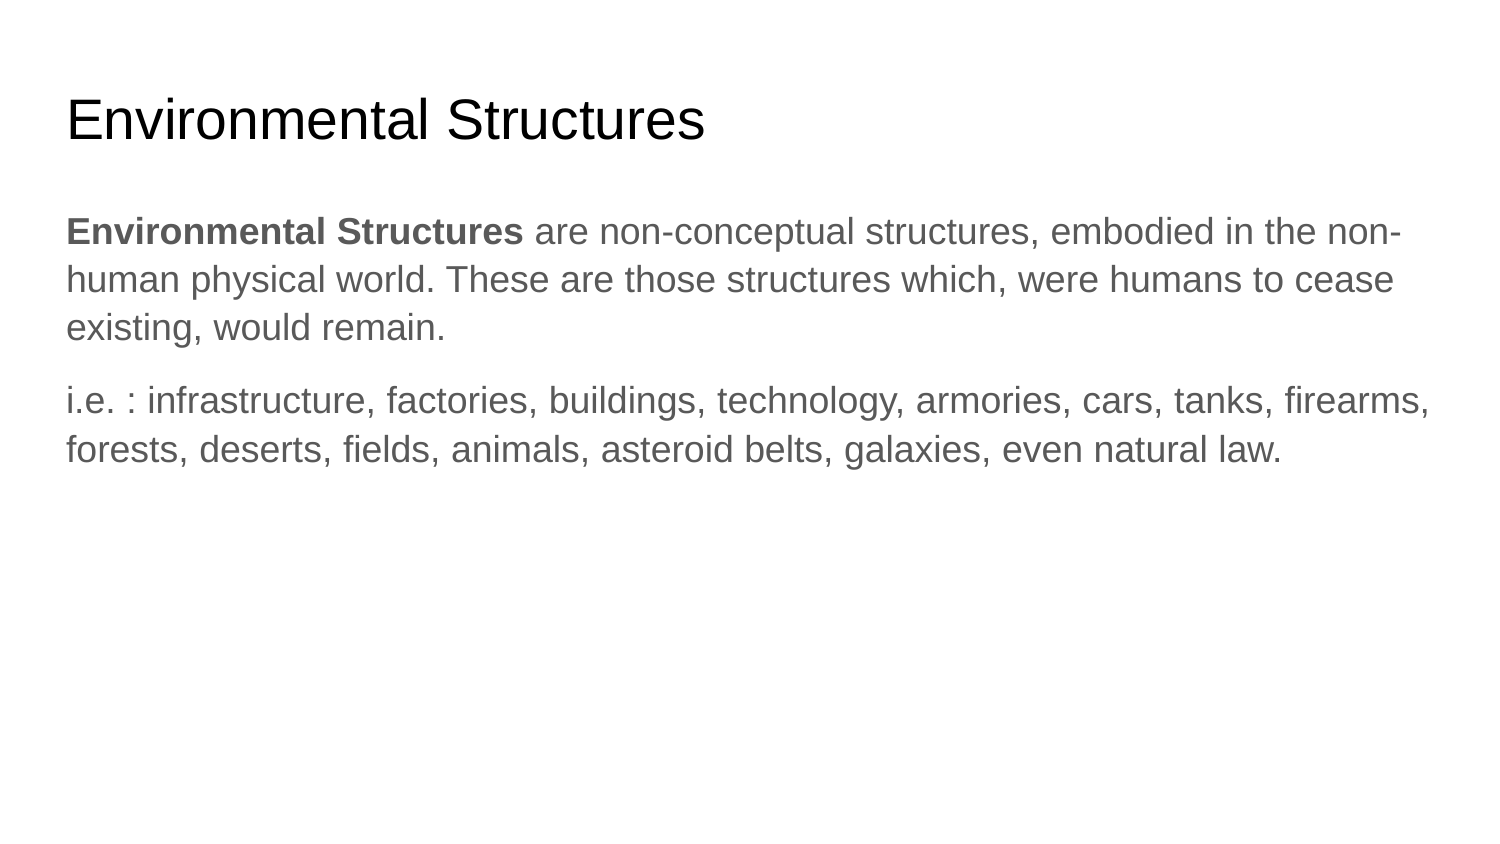

# Environmental Structures
Environmental Structures are non-conceptual structures, embodied in the non-human physical world. These are those structures which, were humans to cease existing, would remain.
i.e. : infrastructure, factories, buildings, technology, armories, cars, tanks, firearms, forests, deserts, fields, animals, asteroid belts, galaxies, even natural law.